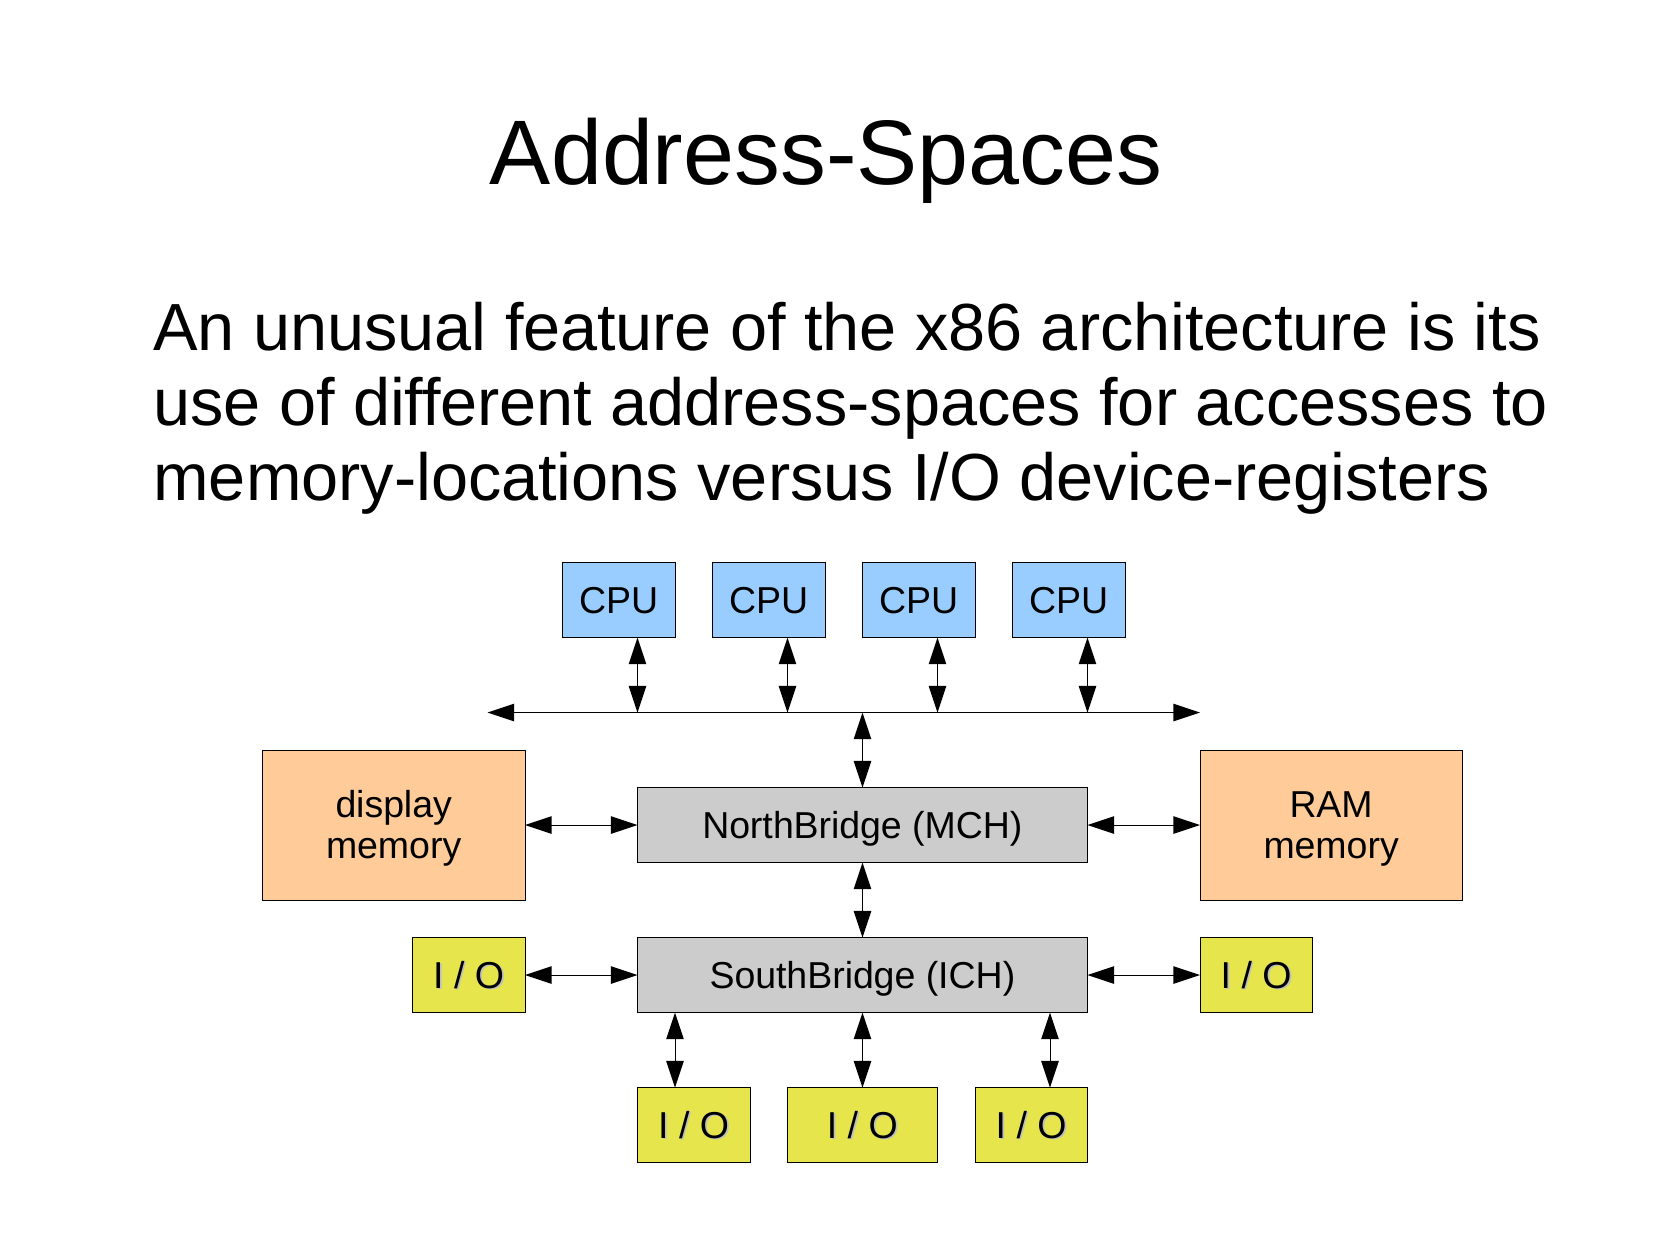

# Address-Spaces
An unusual feature of the x86 architecture is its use of different address-spaces for accesses to memory-locations versus I/O device-registers
CPU
CPU
CPU
CPU
display
memory
RAM
memory
NorthBridge (MCH)
I / O
SouthBridge (ICH)
I / O
I / O
I / O
I / O